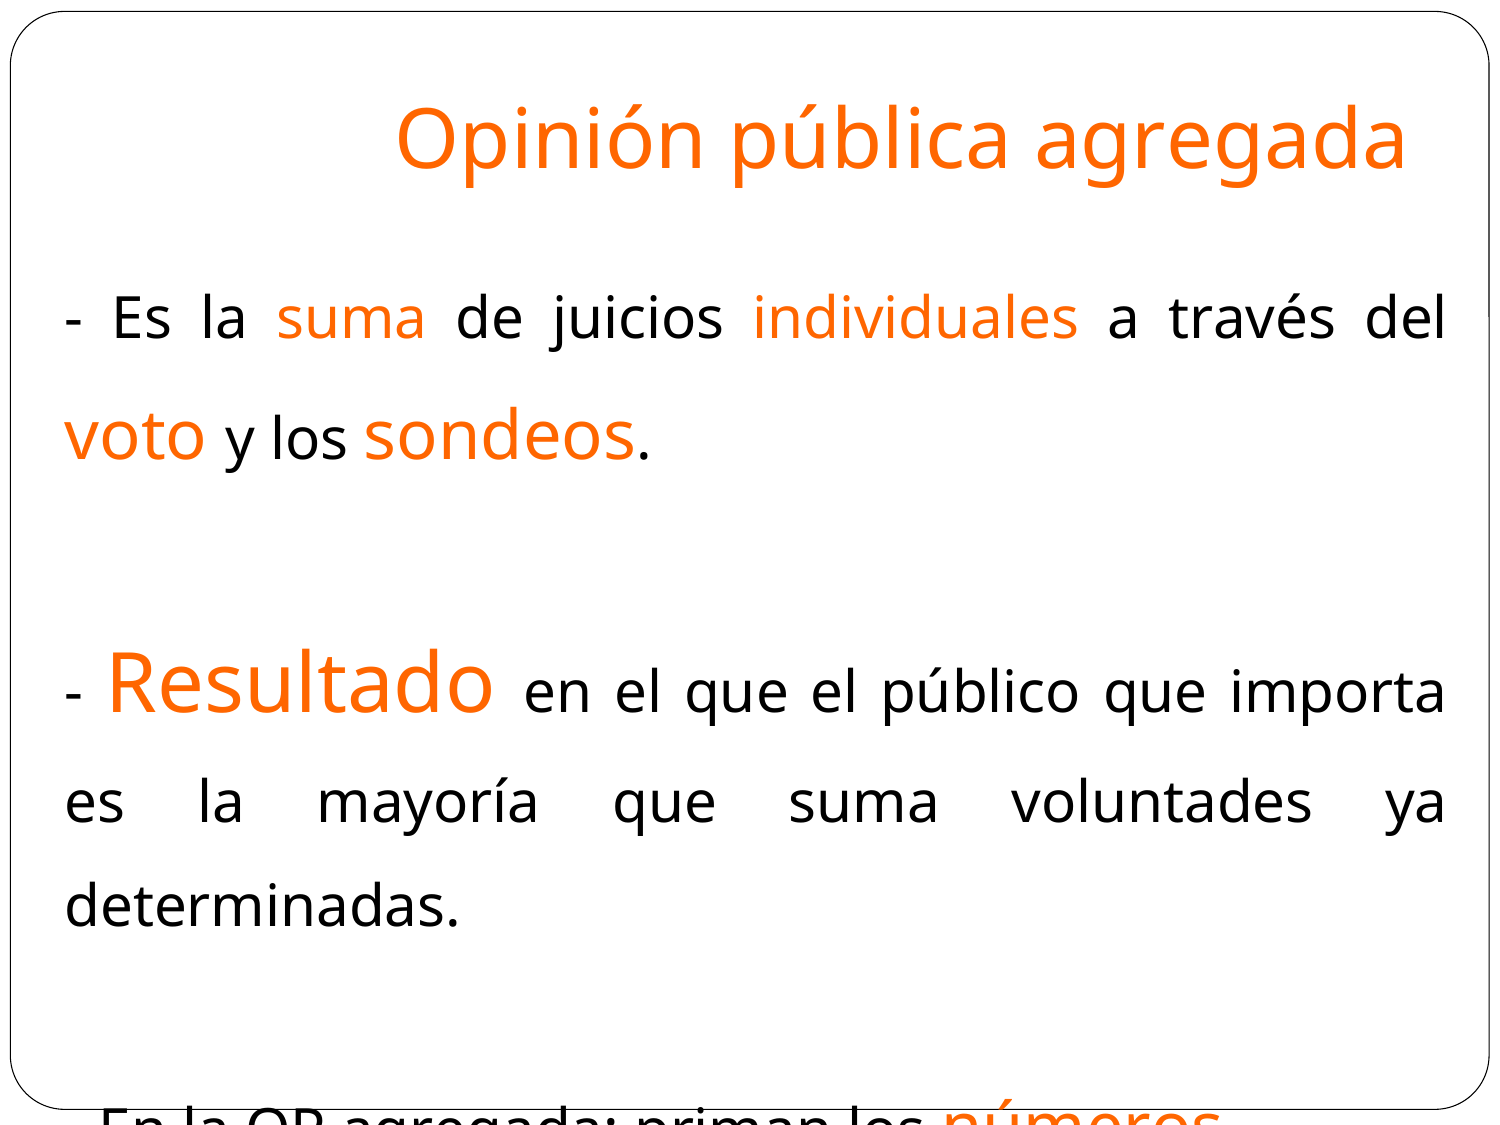

# Opinión pública agregada
- Es la suma de juicios individuales a través del voto y los sondeos.
- Resultado en el que el público que importa es la mayoría que suma voluntades ya determinadas.
- En la OP agregada: priman los números.